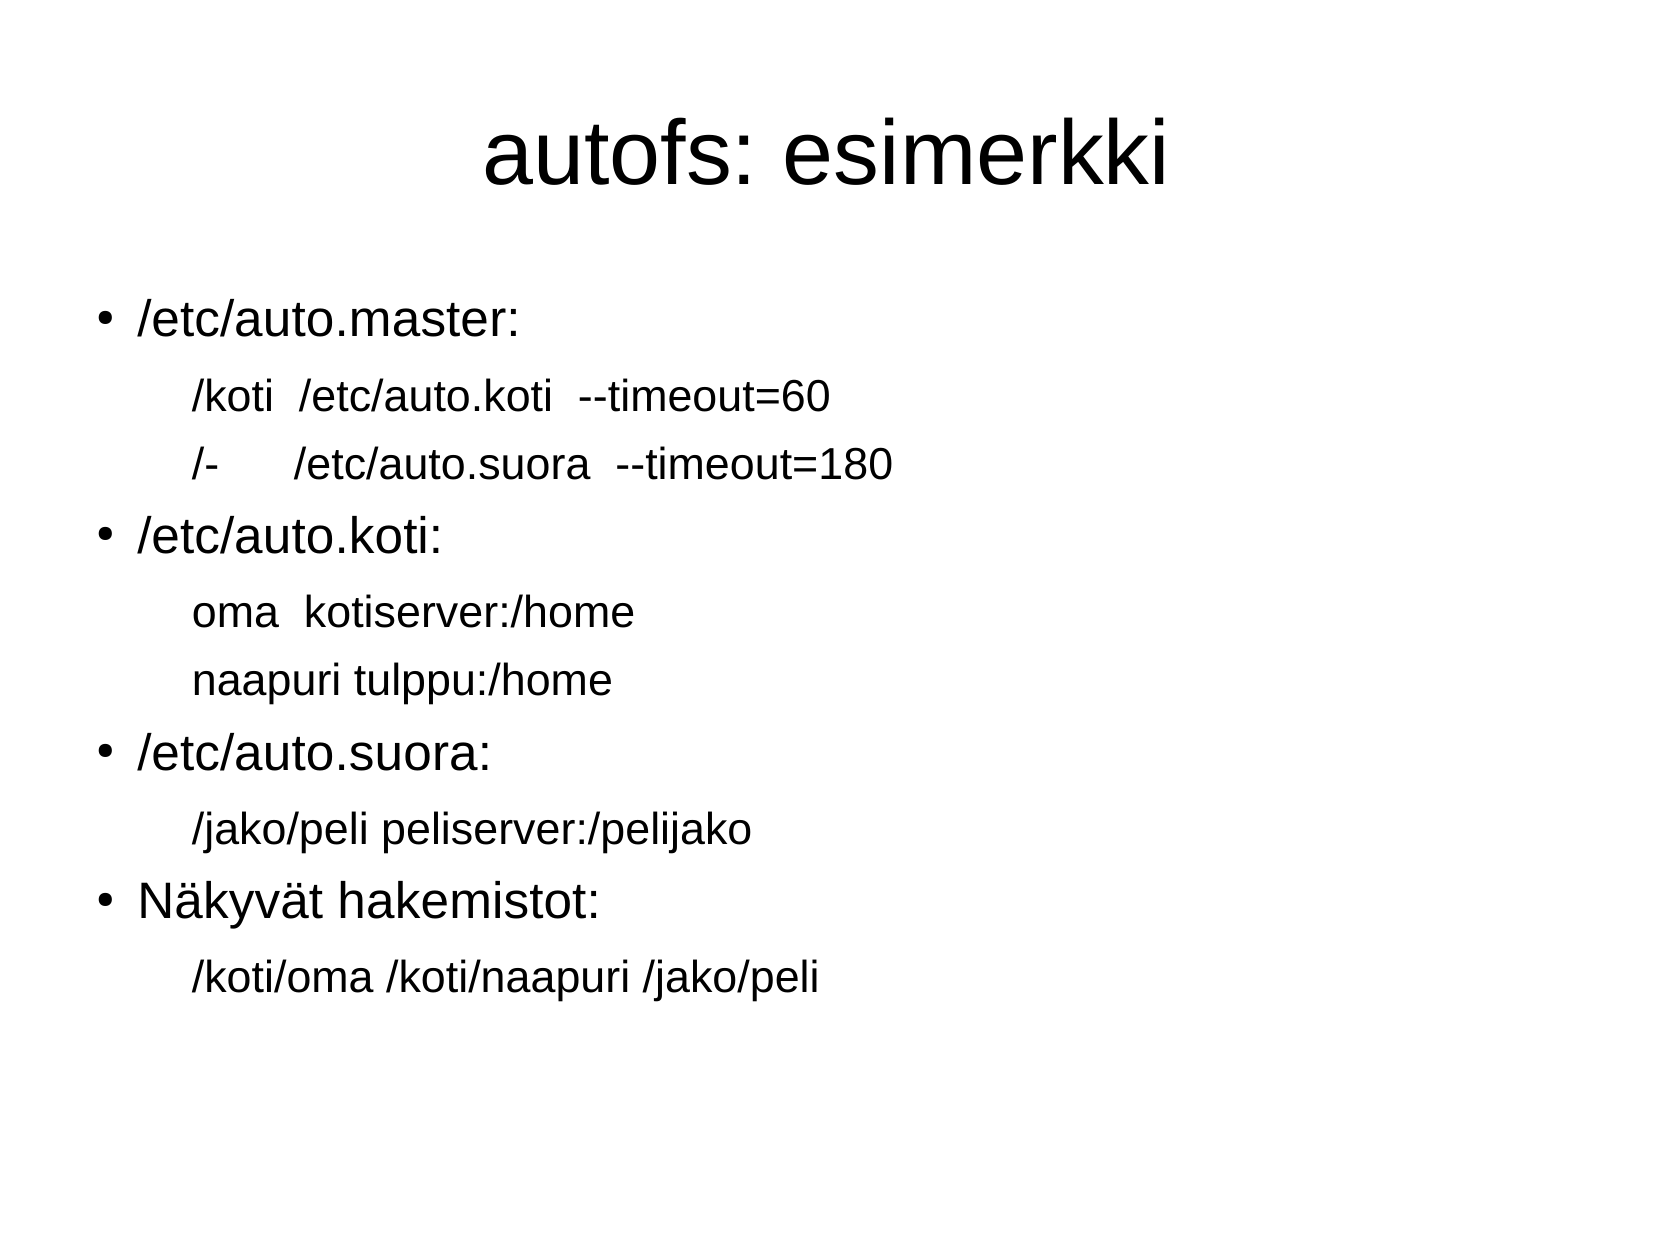

# autofs: esimerkki
/etc/auto.master:
/koti /etc/auto.koti --timeout=60
/- /etc/auto.suora --timeout=180
/etc/auto.koti:
oma kotiserver:/home
naapuri tulppu:/home
/etc/auto.suora:
/jako/peli peliserver:/pelijako
Näkyvät hakemistot:
/koti/oma /koti/naapuri /jako/peli